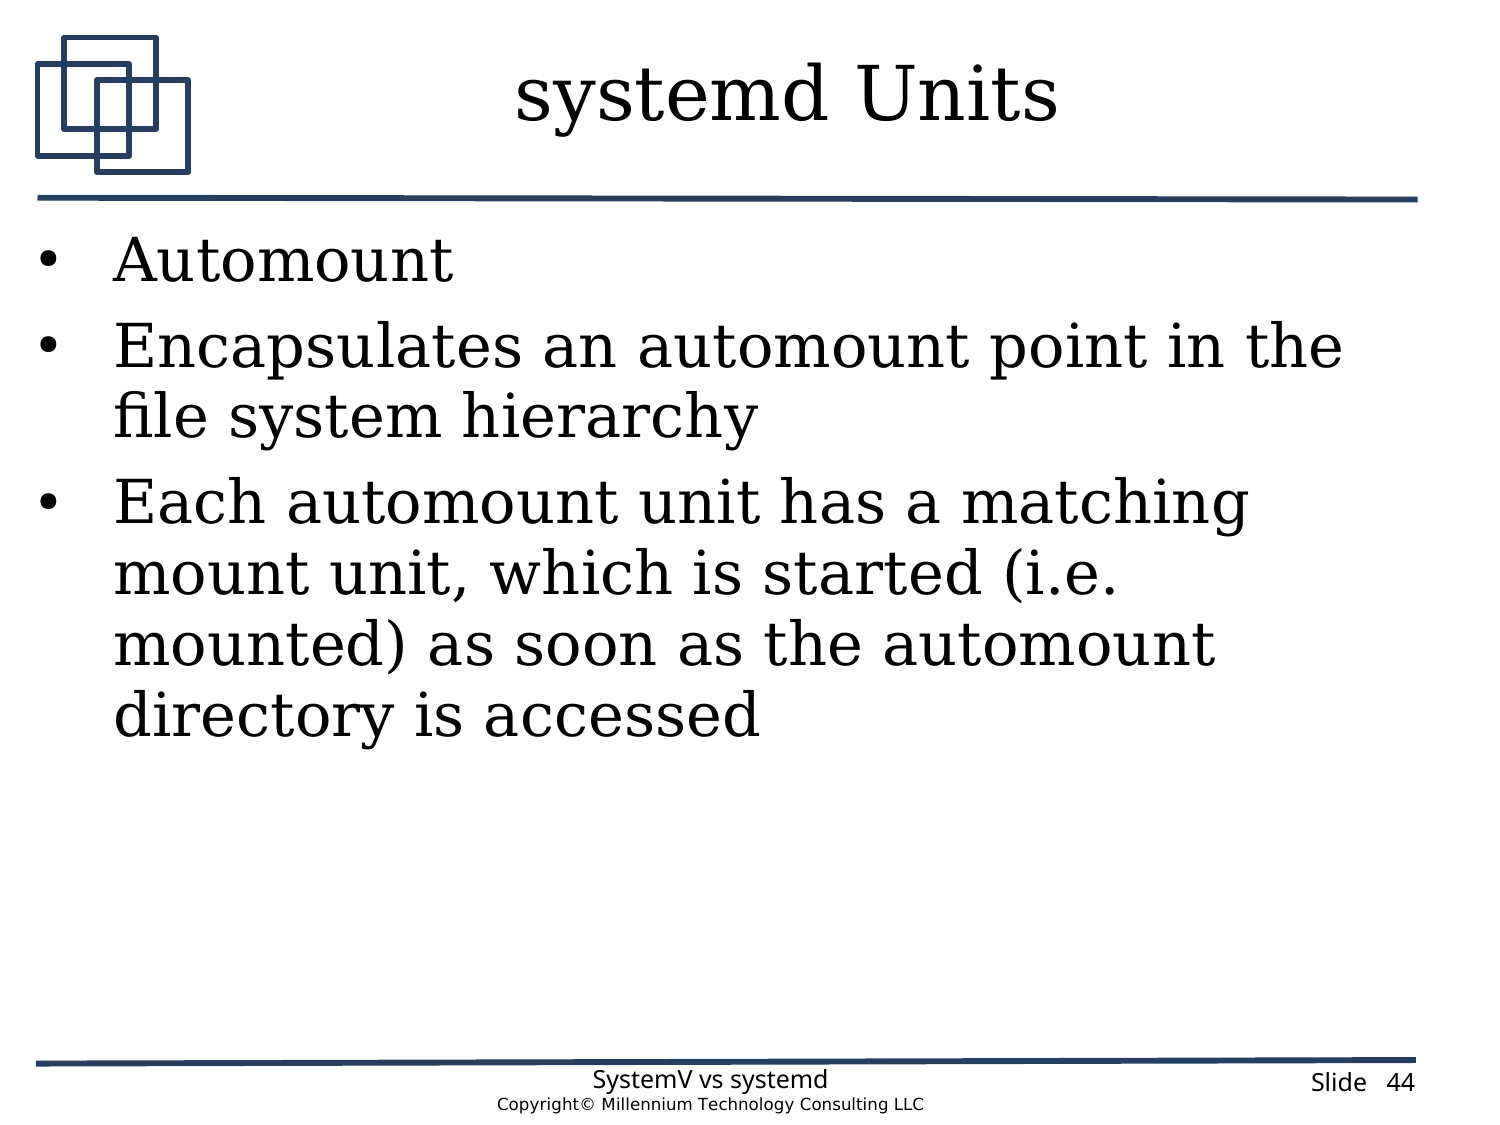

# systemd Units
Automount
Encapsulates an automount point in the file system hierarchy
Each automount unit has a matching mount unit, which is started (i.e. mounted) as soon as the automount directory is accessed